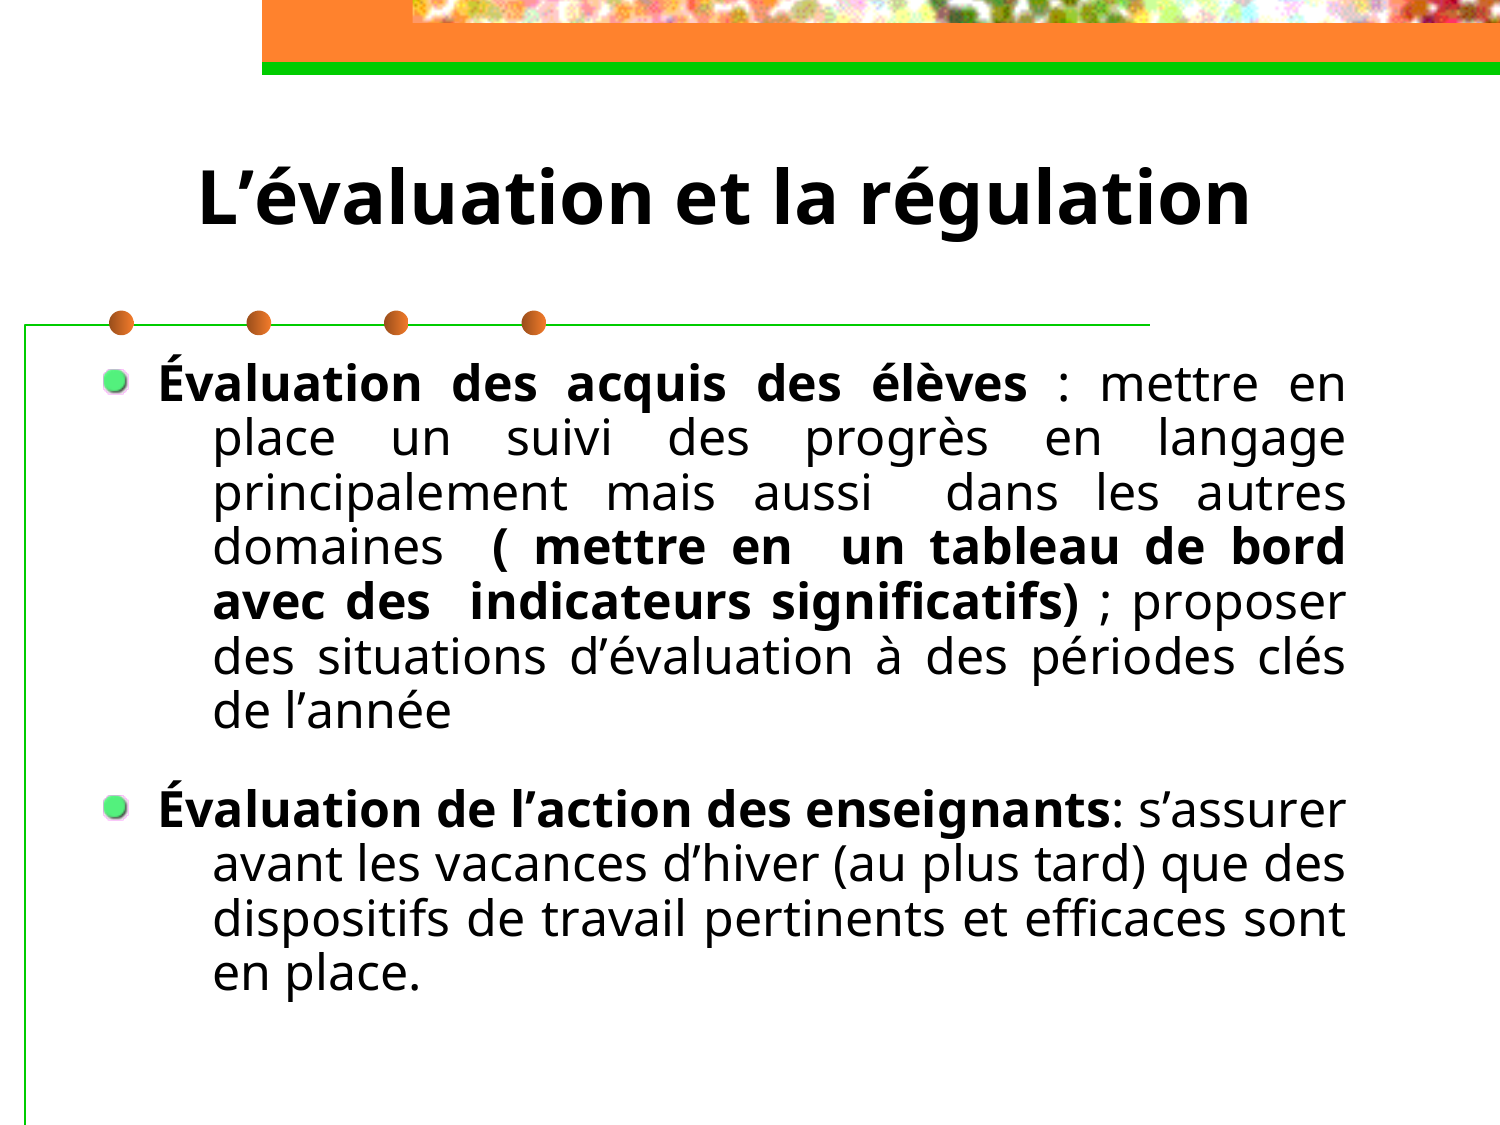

# L’évaluation et la régulation
Évaluation des acquis des élèves : mettre en place un suivi des progrès en langage principalement mais aussi dans les autres domaines ( mettre en un tableau de bord avec des indicateurs significatifs) ; proposer des situations d’évaluation à des périodes clés de l’année
Évaluation de l’action des enseignants: s’assurer avant les vacances d’hiver (au plus tard) que des dispositifs de travail pertinents et efficaces sont en place.